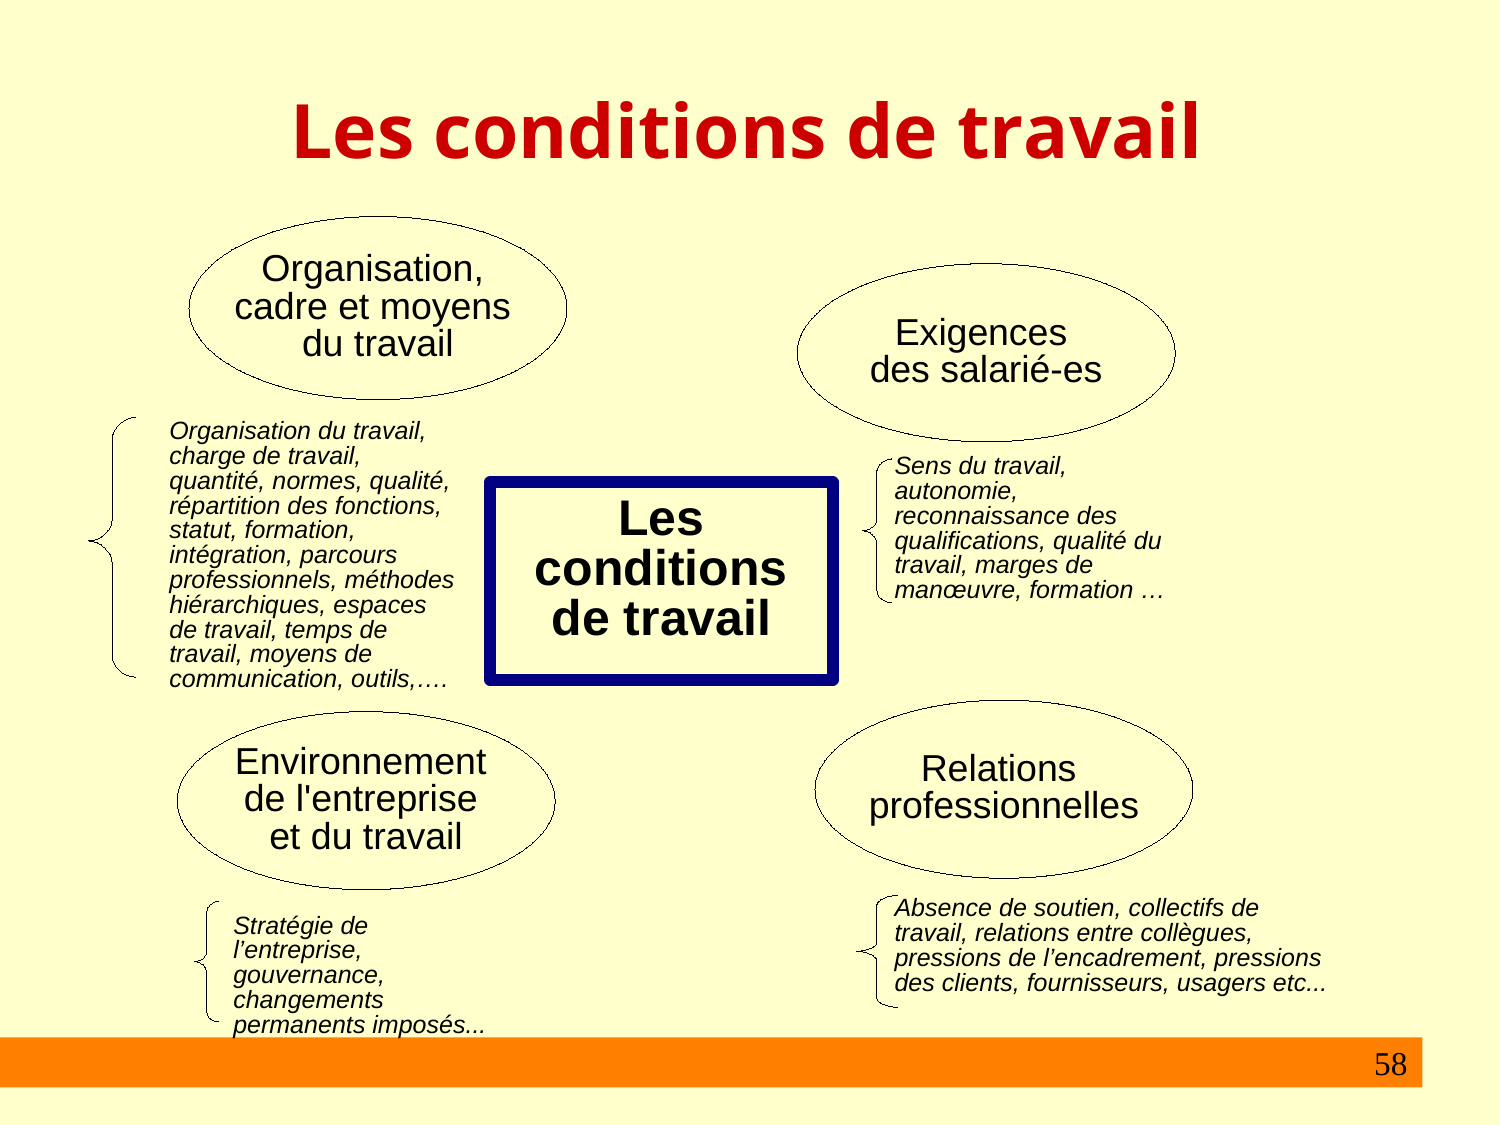

# Les conditions de travail
Organisation,
cadre et moyens
du travail
Exigences
des salarié-es
Organisation du travail, charge de travail, quantité, normes, qualité, répartition des fonctions, statut, formation, intégration, parcours professionnels, méthodes hiérarchiques, espaces de travail, temps de travail, moyens de communication, outils,….
Sens du travail, autonomie, reconnaissance des qualifications, qualité du travail, marges de manœuvre, formation …
Les conditions de travail
Relations
professionnelles
Environnement
de l'entreprise
et du travail
Absence de soutien, collectifs de travail, relations entre collègues, pressions de l’encadrement, pressions des clients, fournisseurs, usagers etc...
Stratégie de l’entreprise, gouvernance, changements permanents imposés...